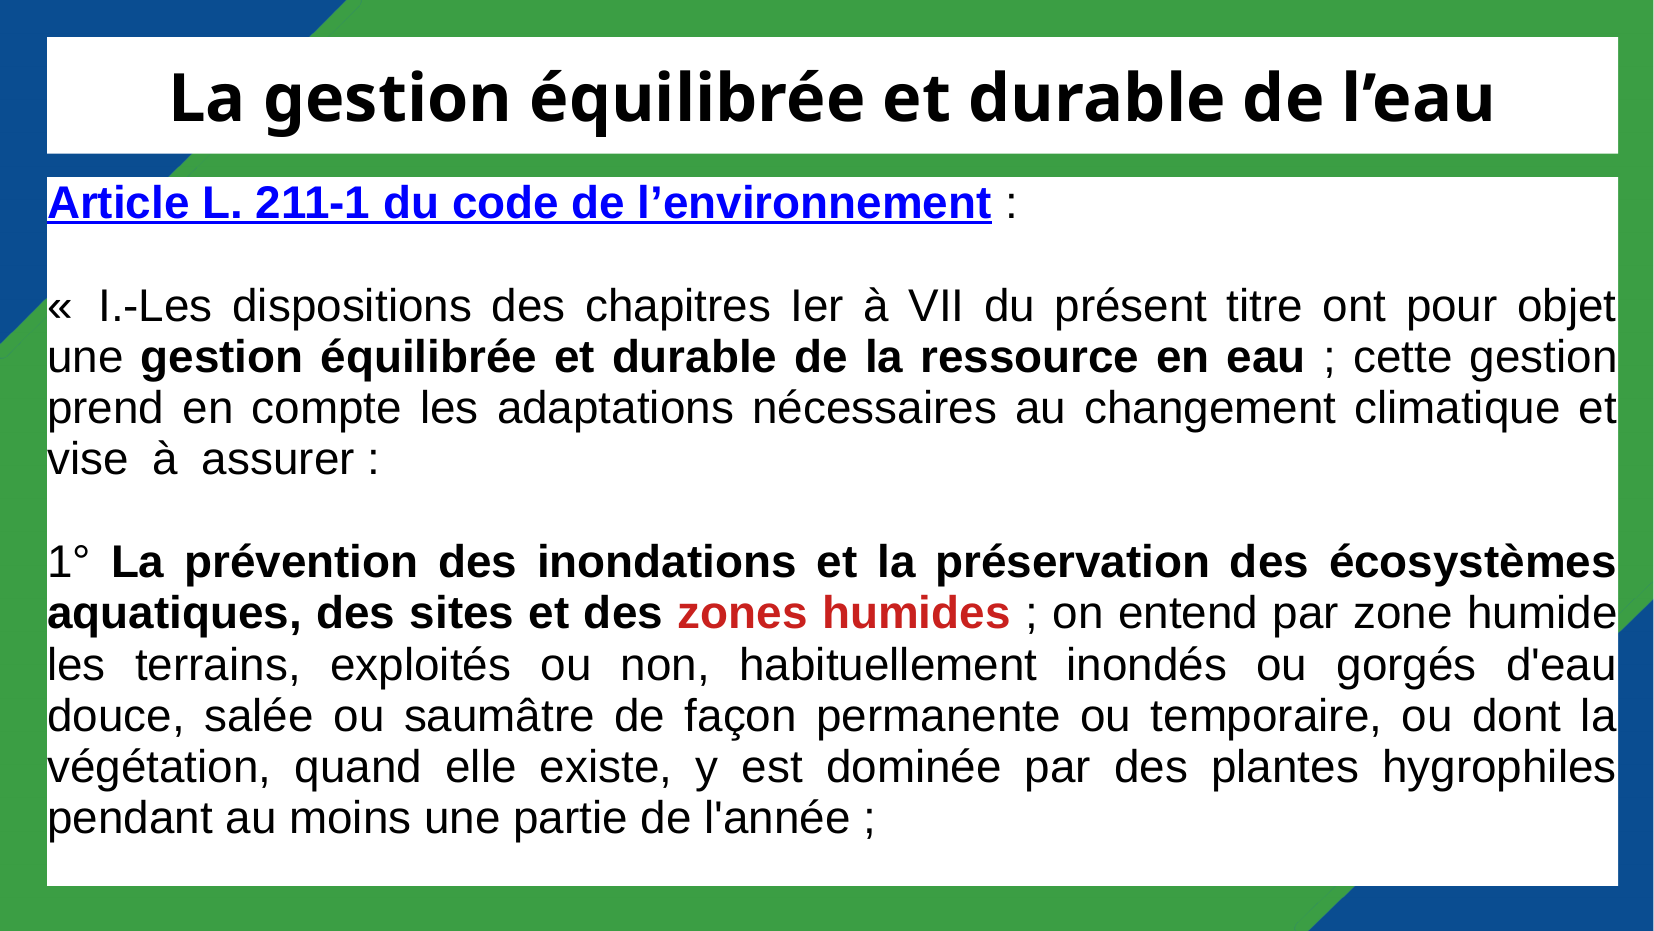

# La gestion équilibrée et durable de l’eau
Article L. 211-1 du code de l’environnement :
«  I.-Les dispositions des chapitres Ier à VII du présent titre ont pour objet une gestion équilibrée et durable de la ressource en eau ; cette gestion prend en compte les adaptations nécessaires au changement climatique et vise à assurer :
1° La prévention des inondations et la préservation des écosystèmes aquatiques, des sites et des zones humides ; on entend par zone humide les terrains, exploités ou non, habituellement inondés ou gorgés d'eau douce, salée ou saumâtre de façon permanente ou temporaire, ou dont la végétation, quand elle existe, y est dominée par des plantes hygrophiles pendant au moins une partie de l'année ;